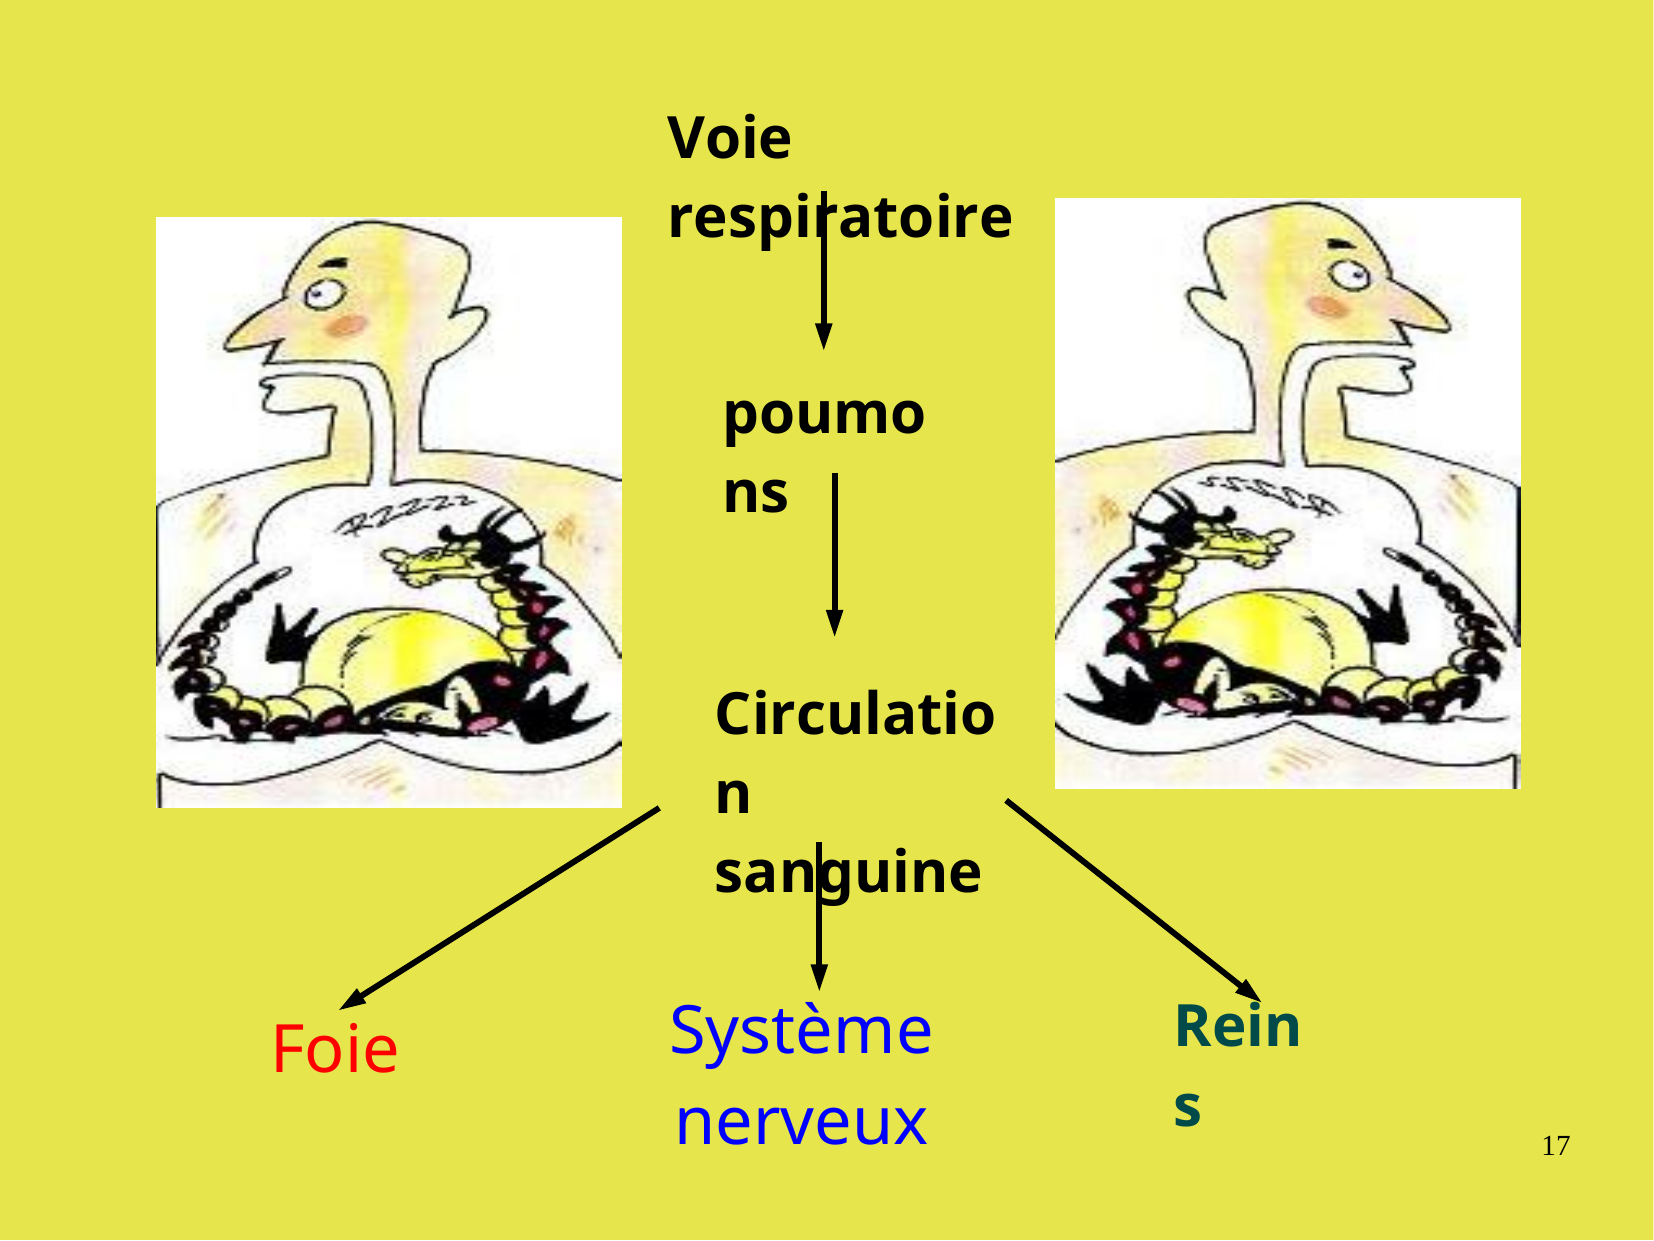

Voie respiratoire
poumons
Circulation sanguine
Système nerveux
Reins
Foie
17